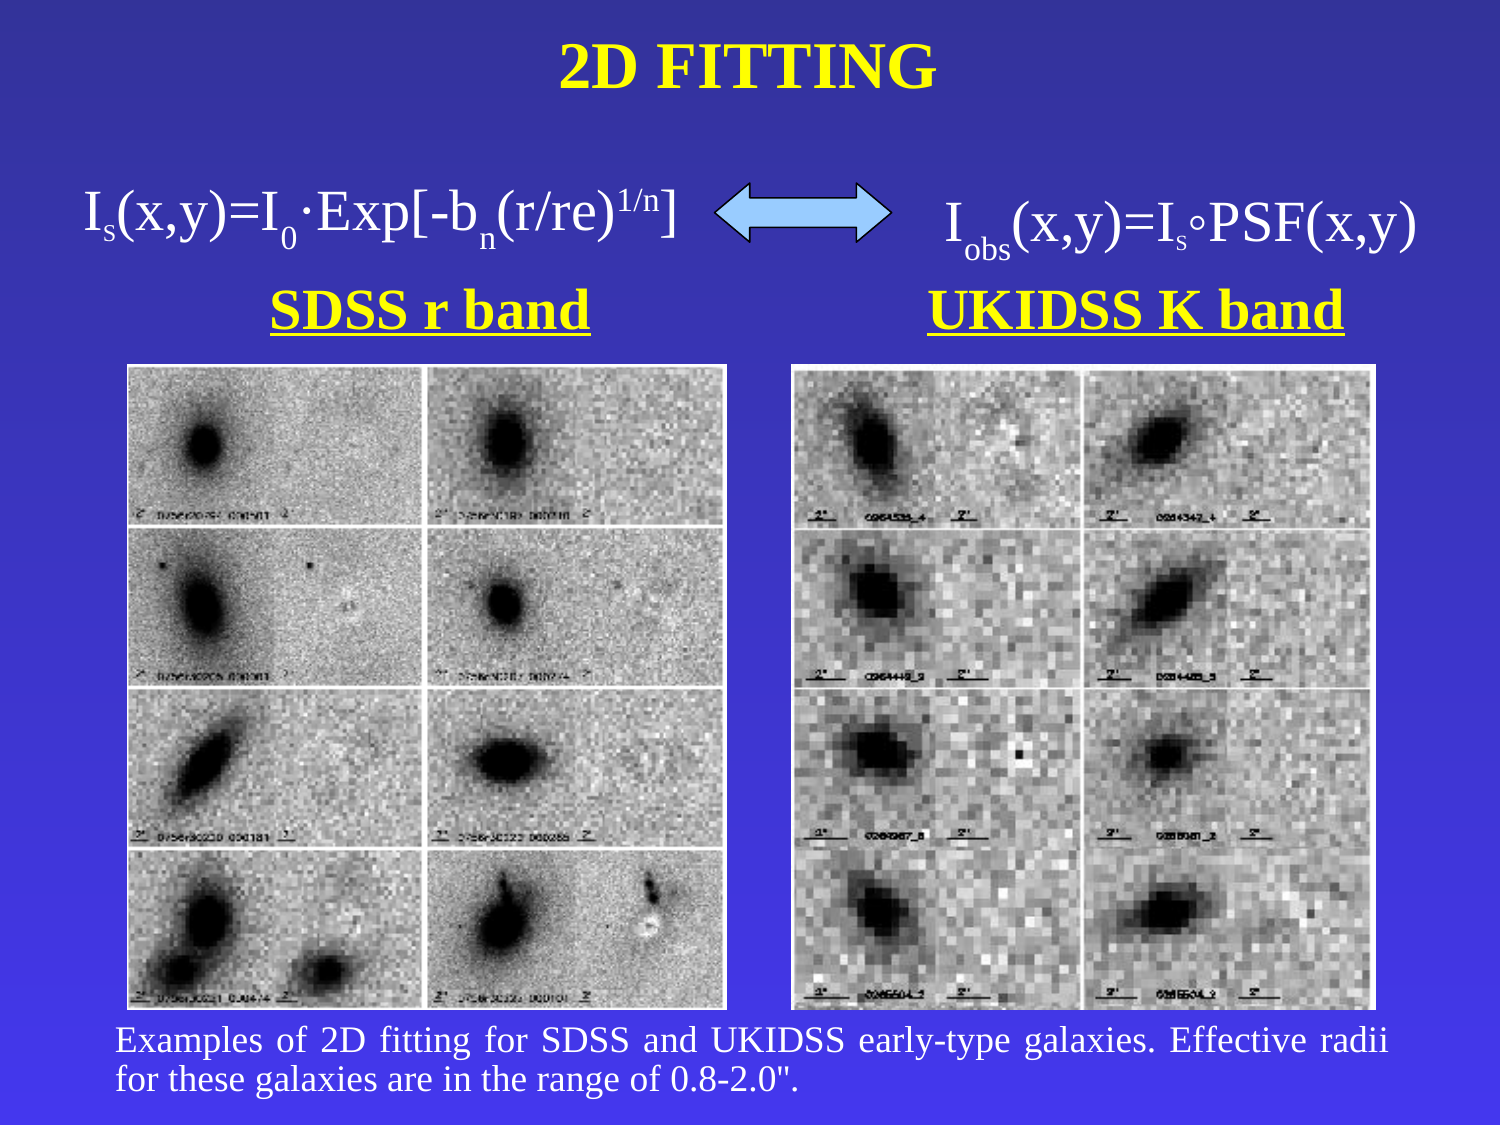

2D FITTING
IS(x,y)=I0·Exp[-bn(r/re)1/n]
Iobs(x,y)=IS◦PSF(x,y)‏
SDSS r band
UKIDSS K band
Examples of 2D fitting for SDSS and UKIDSS early-type galaxies. Effective radii for these galaxies are in the range of 0.8-2.0''.